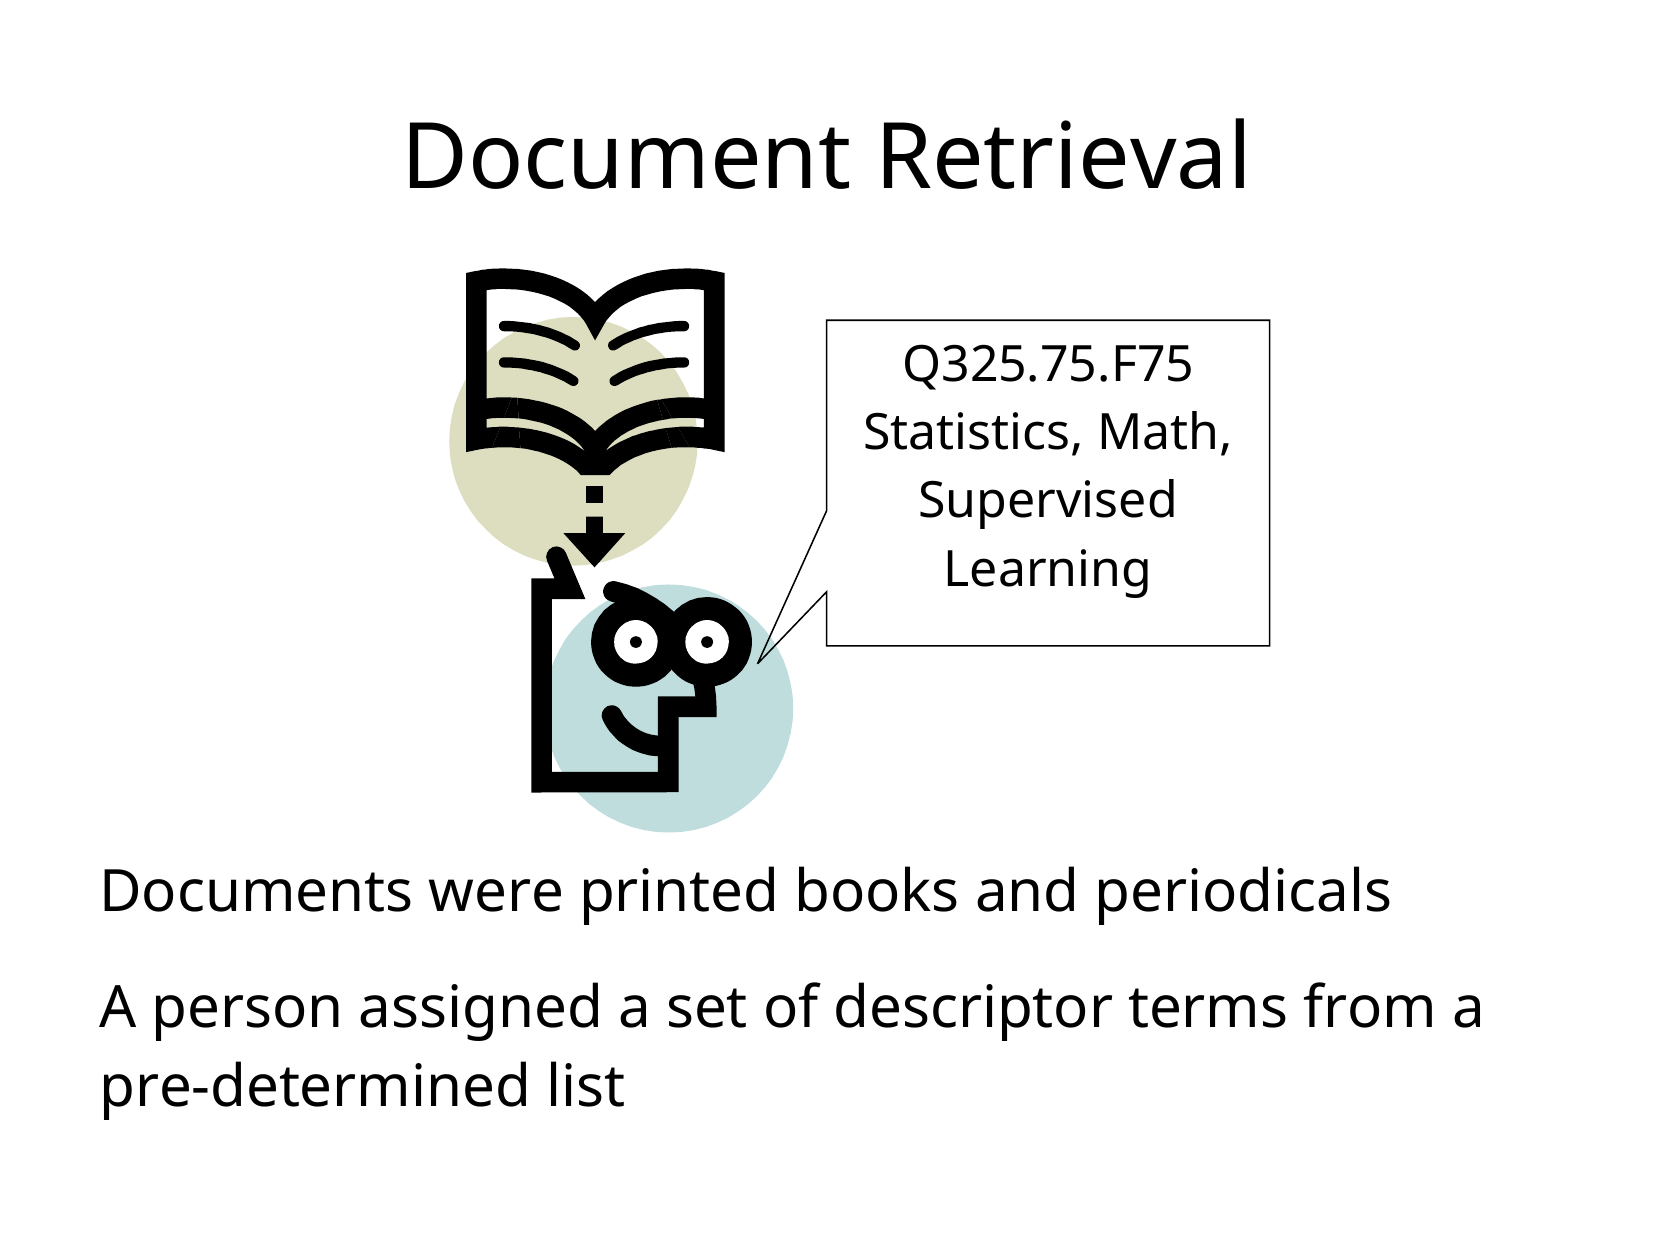

# Document Retrieval
Q325.75.F75
Statistics, Math, Supervised Learning
Documents were printed books and periodicals
A person assigned a set of descriptor terms from a pre-determined list